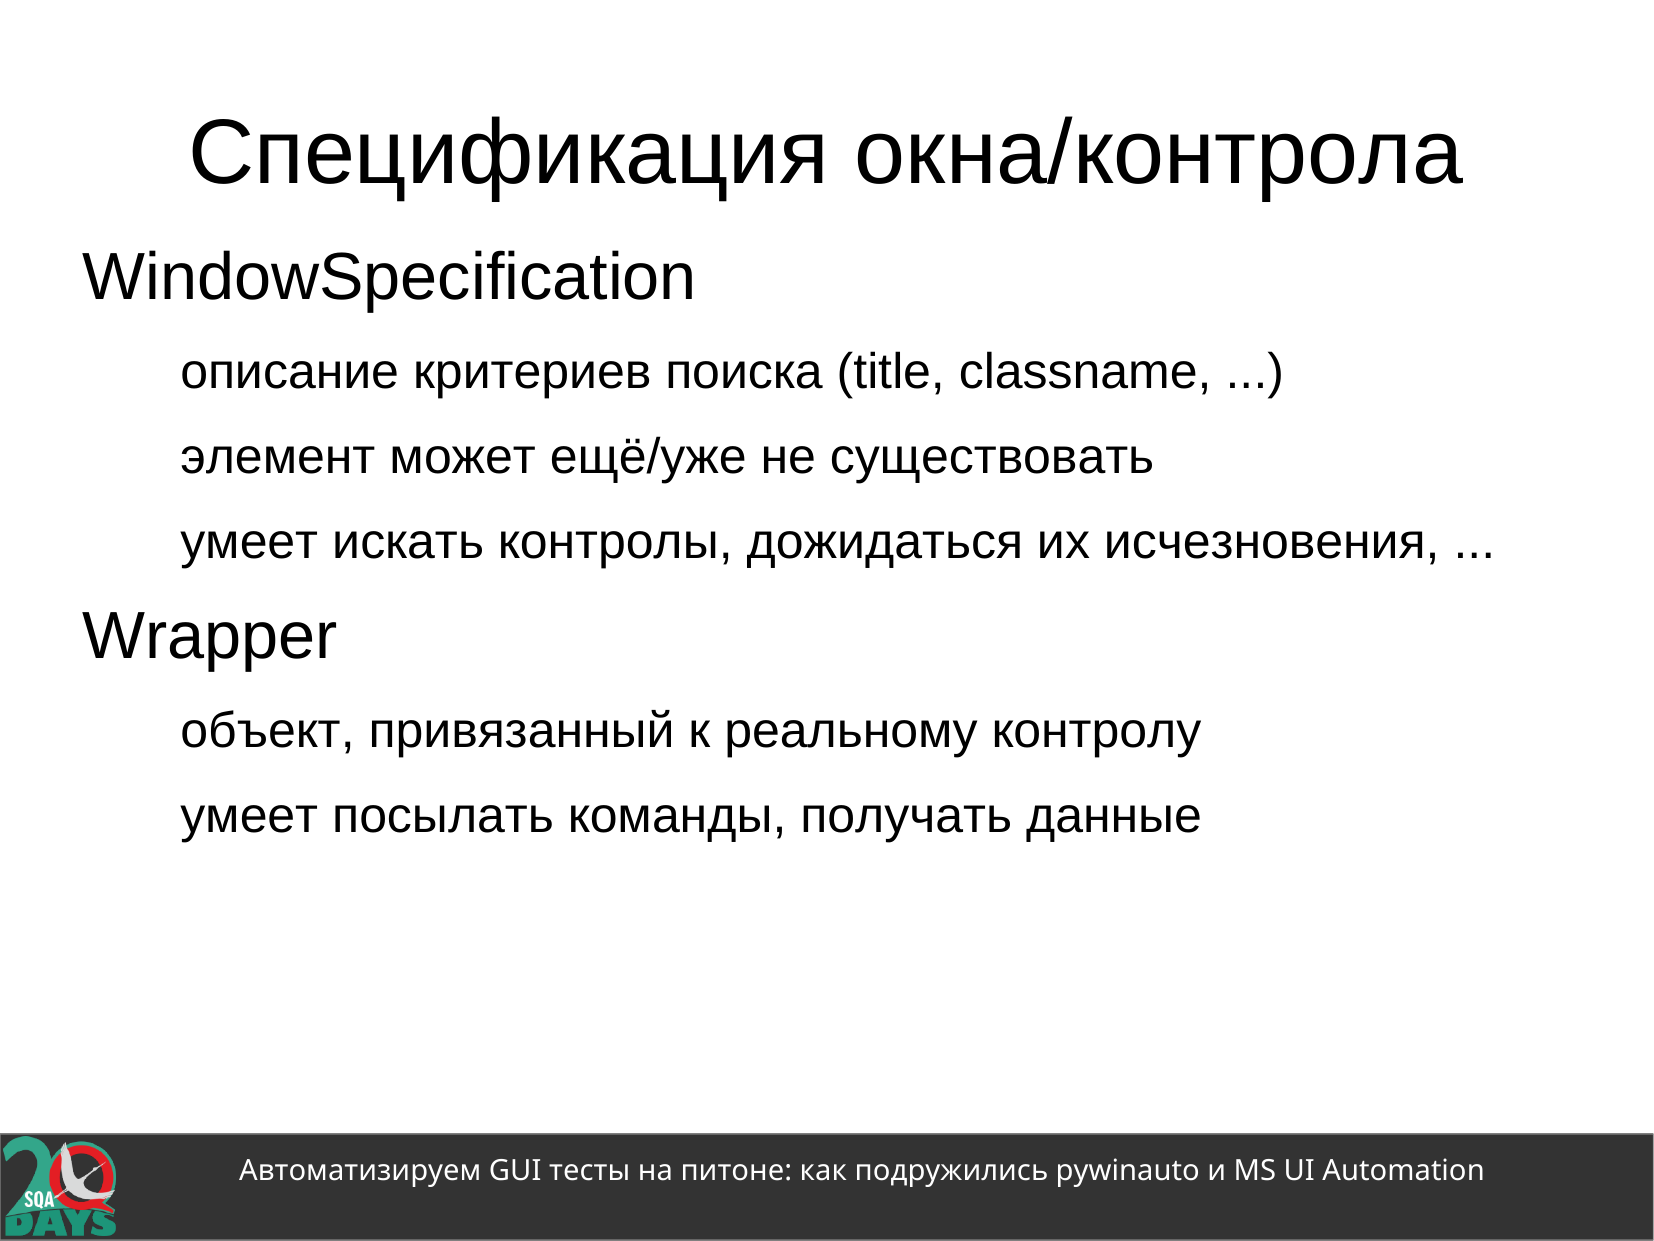

# Спецификация окна/контрола
WindowSpecification
 описание критериев поиска (title, classname, ...)
 элемент может ещё/уже не существовать
 умеет искать контролы, дожидаться их исчезновения, ...
Wrapper
 объект, привязанный к реальному контролу
 умеет посылать команды, получать данные
Автоматизируем GUI тесты на питоне: как подружились pywinauto и MS UI Automation